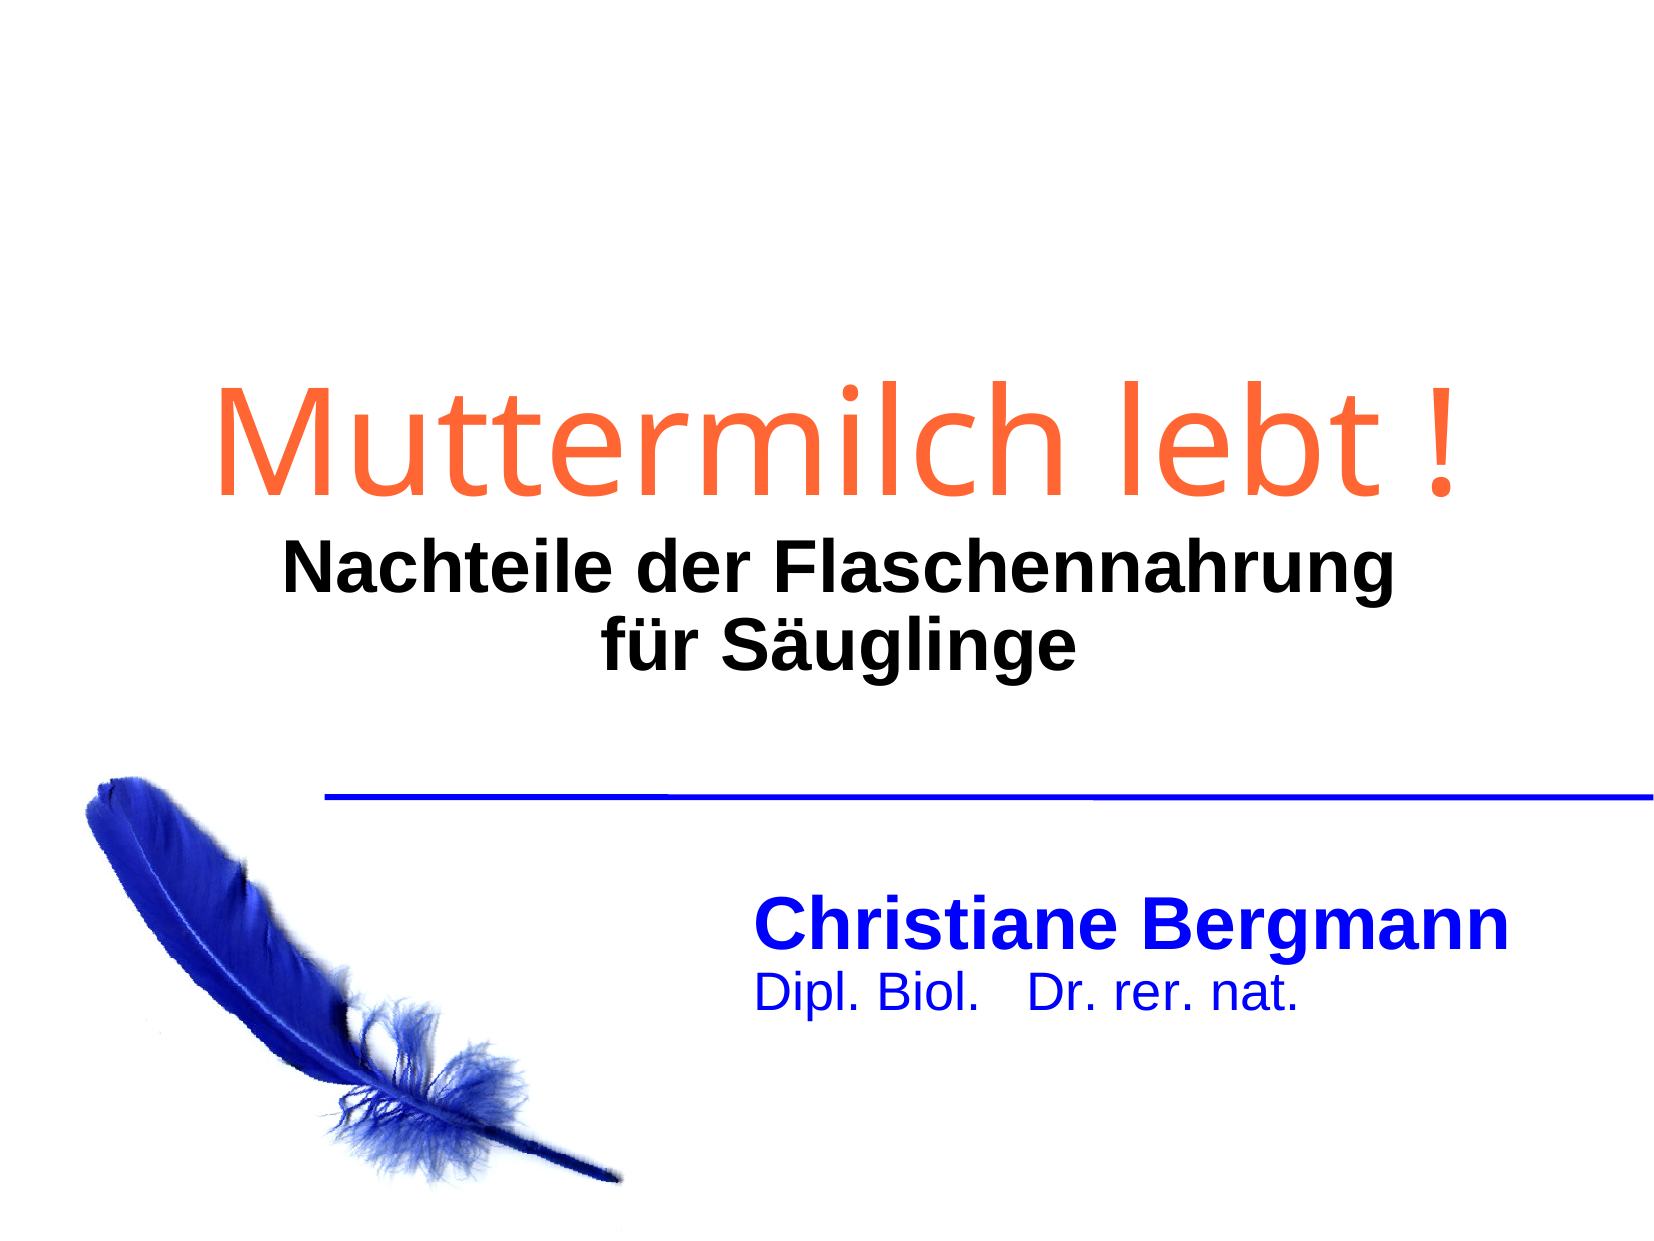

Muttermilch lebt !
Nachteile der Flaschennahrung
für Säuglinge
Christiane Bergmann
Dipl. Biol. Dr. rer. nat.